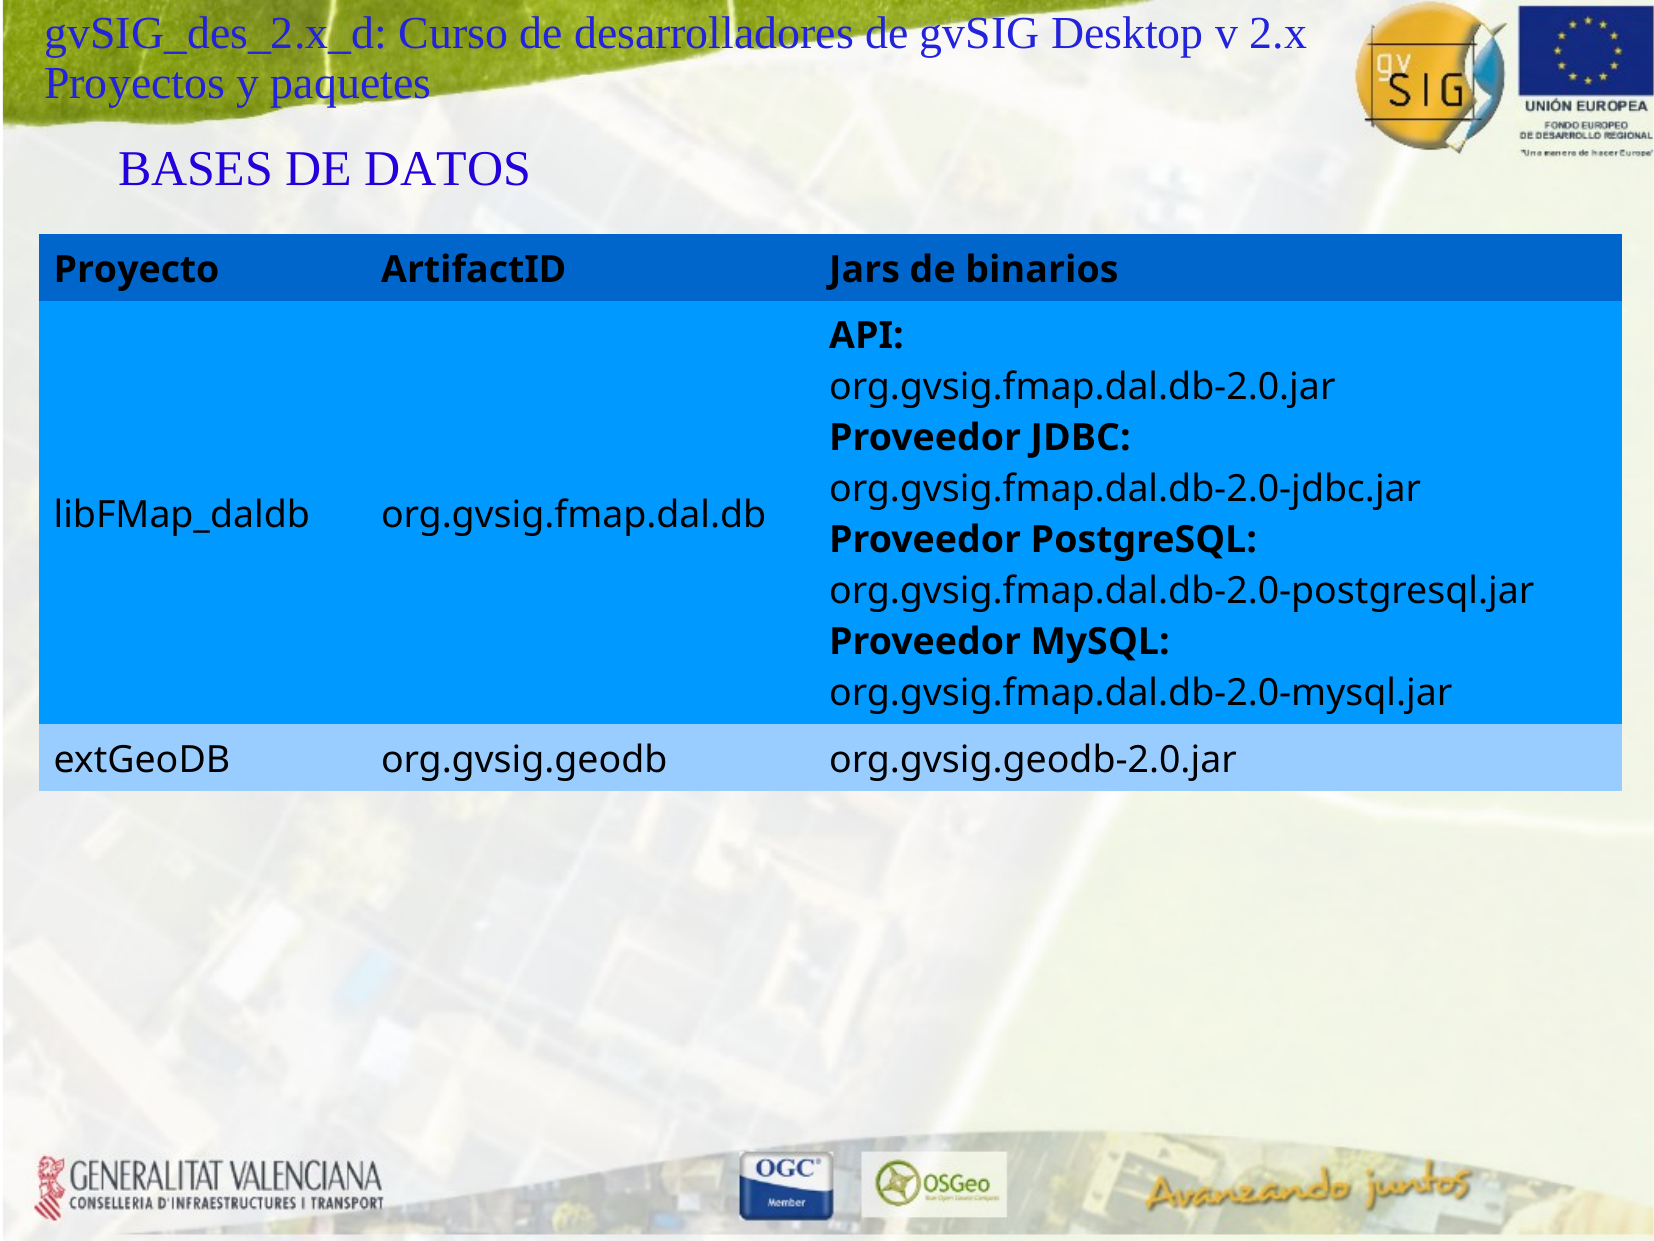

# BASES DE DATOS
| Proyecto | ArtifactID | Jars de binarios |
| --- | --- | --- |
| libFMap\_daldb | org.gvsig.fmap.dal.db | API: org.gvsig.fmap.dal.db-2.0.jar Proveedor JDBC: org.gvsig.fmap.dal.db-2.0-jdbc.jar Proveedor PostgreSQL: org.gvsig.fmap.dal.db-2.0-postgresql.jar Proveedor MySQL: org.gvsig.fmap.dal.db-2.0-mysql.jar |
| extGeoDB | org.gvsig.geodb | org.gvsig.geodb-2.0.jar |